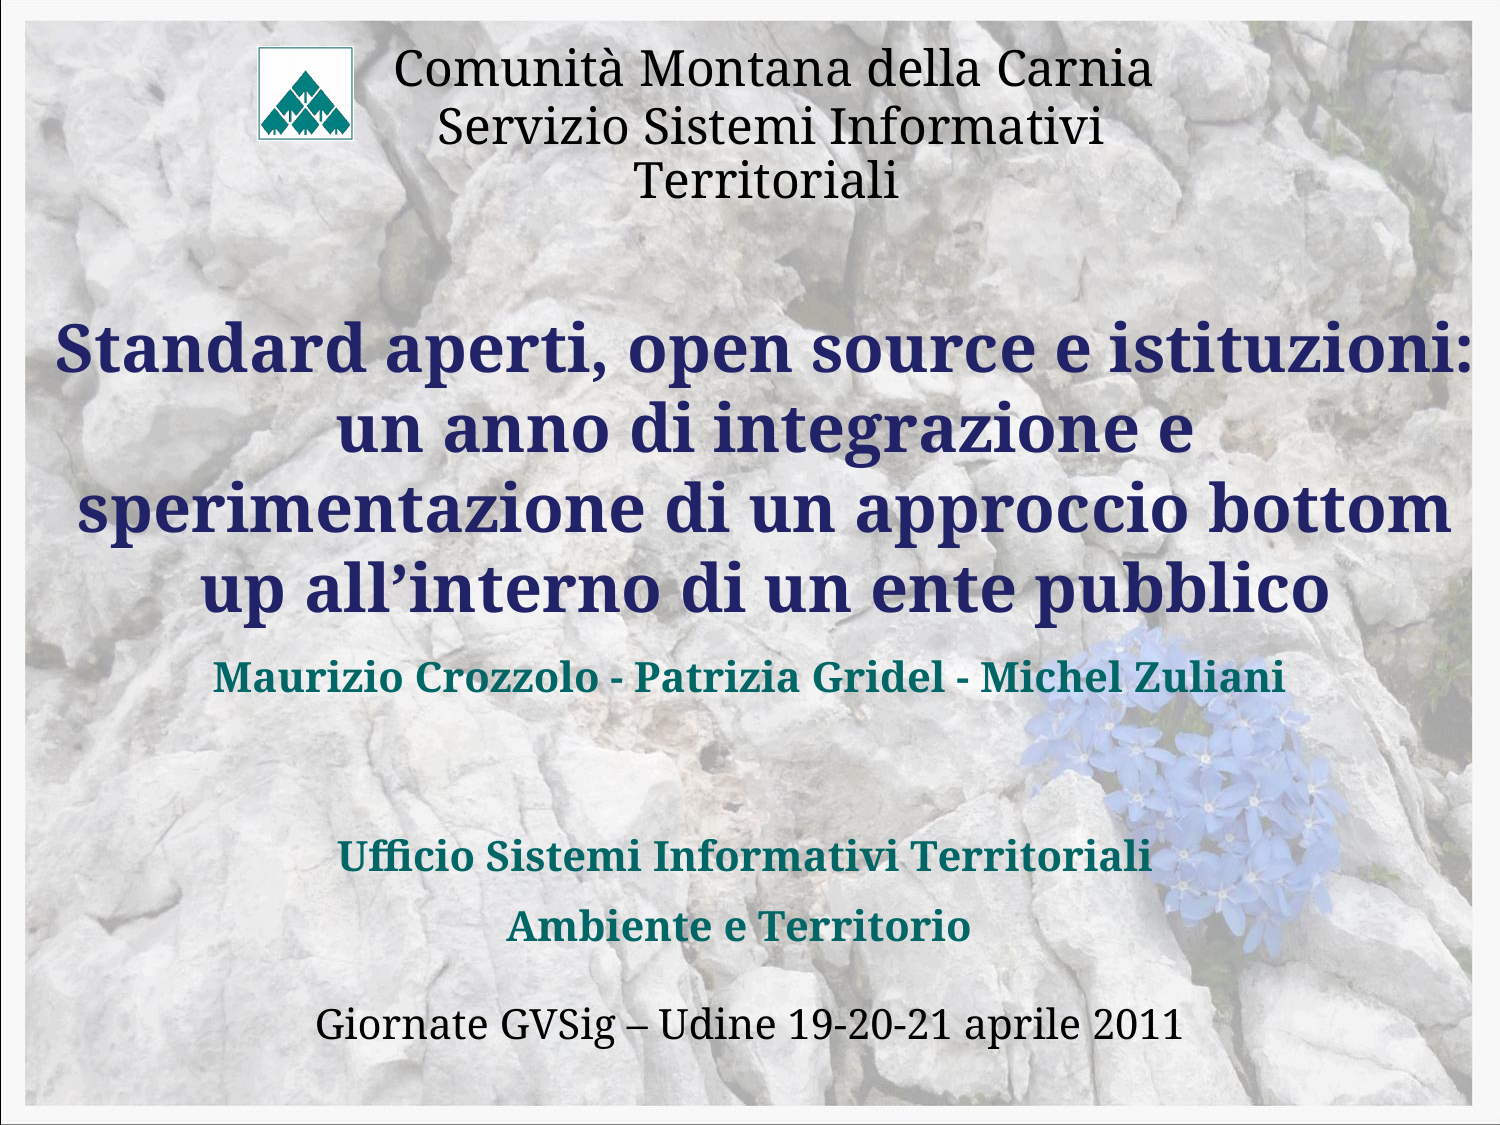

Comunità Montana della Carnia
Servizio Sistemi Informativi Territoriali
Standard aperti, open source e istituzioni: un anno di integrazione e sperimentazione di un approccio bottom up all’interno di un ente pubblico
Maurizio Crozzolo - Patrizia Gridel - Michel Zuliani
Ufficio Sistemi Informativi Territoriali
 Ambiente e Territorio
Giornate GVSig – Udine 19-20-21 aprile 2011